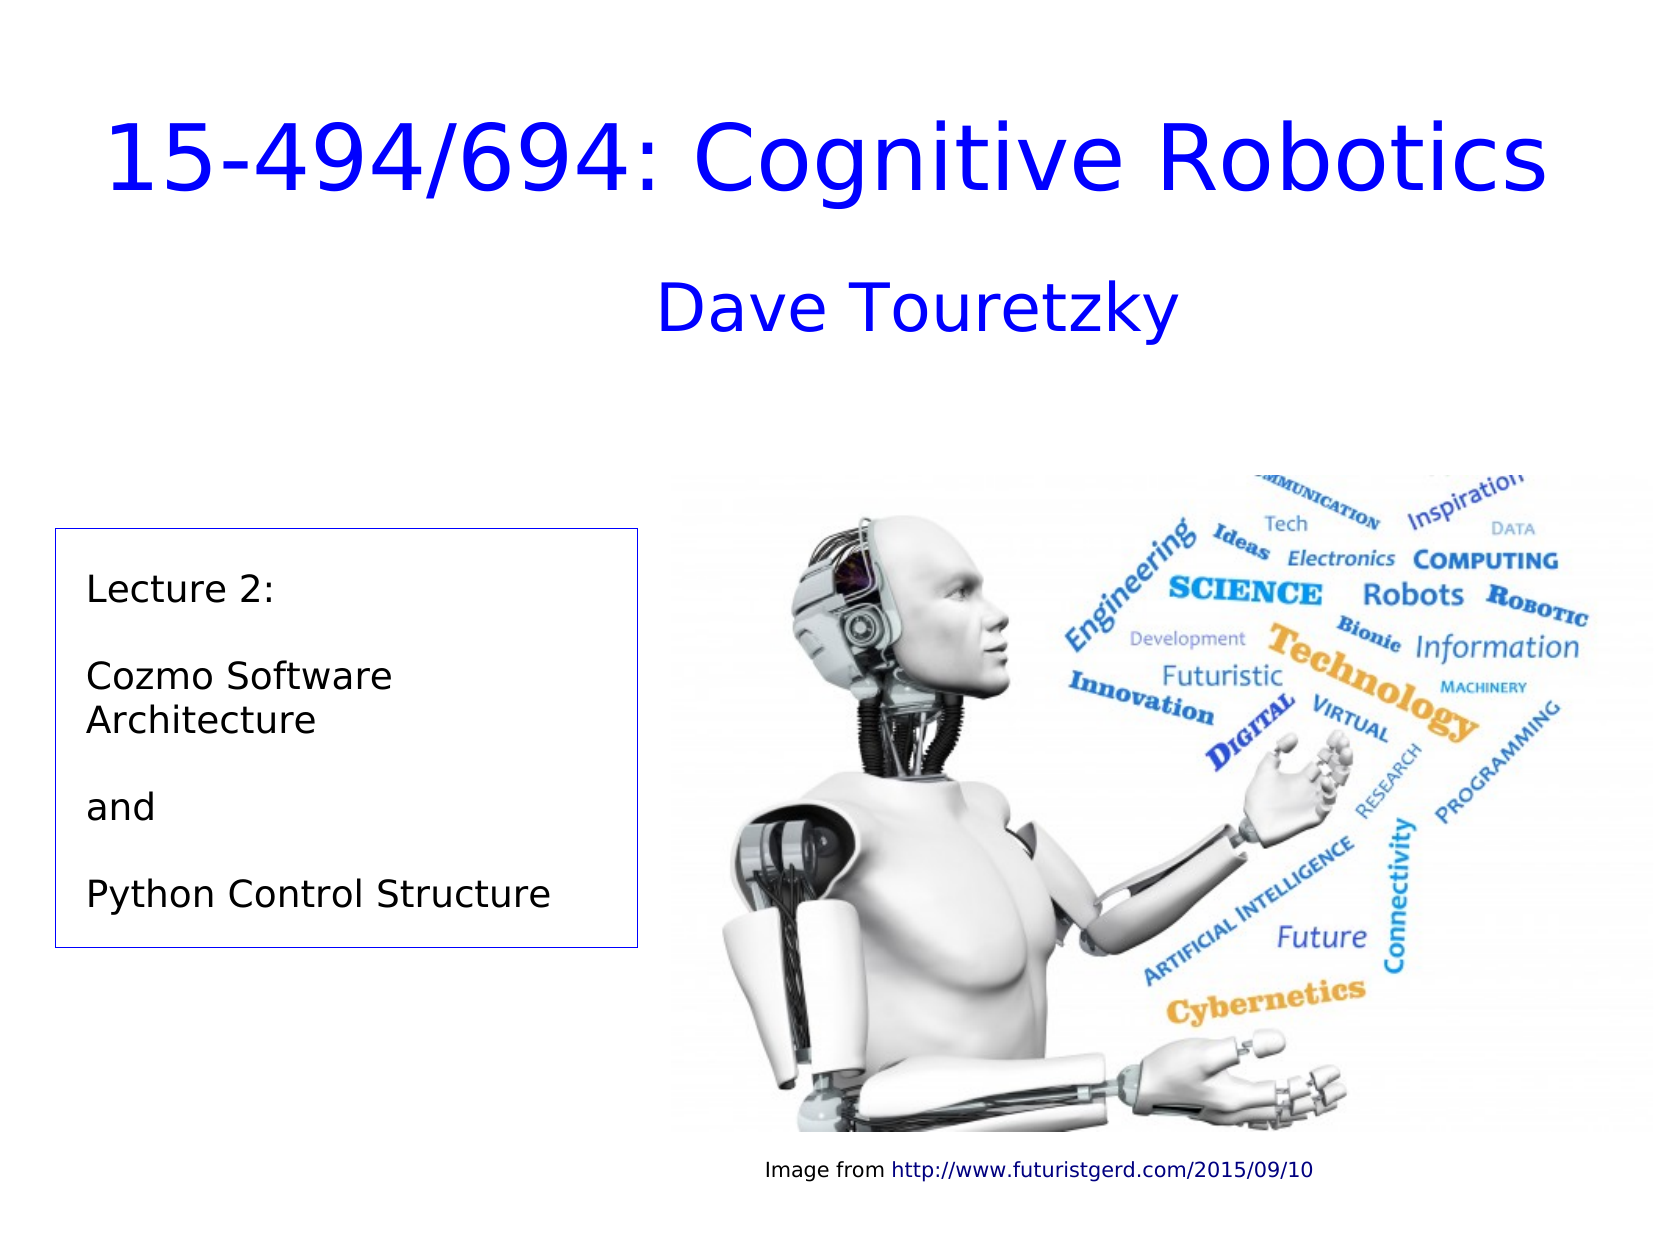

# 15-494/694: Cognitive Robotics
Dave Touretzky
Lecture 2:
Cozmo Software Architecture
and
Python Control Structure
Image from http://www.futuristgerd.com/2015/09/10